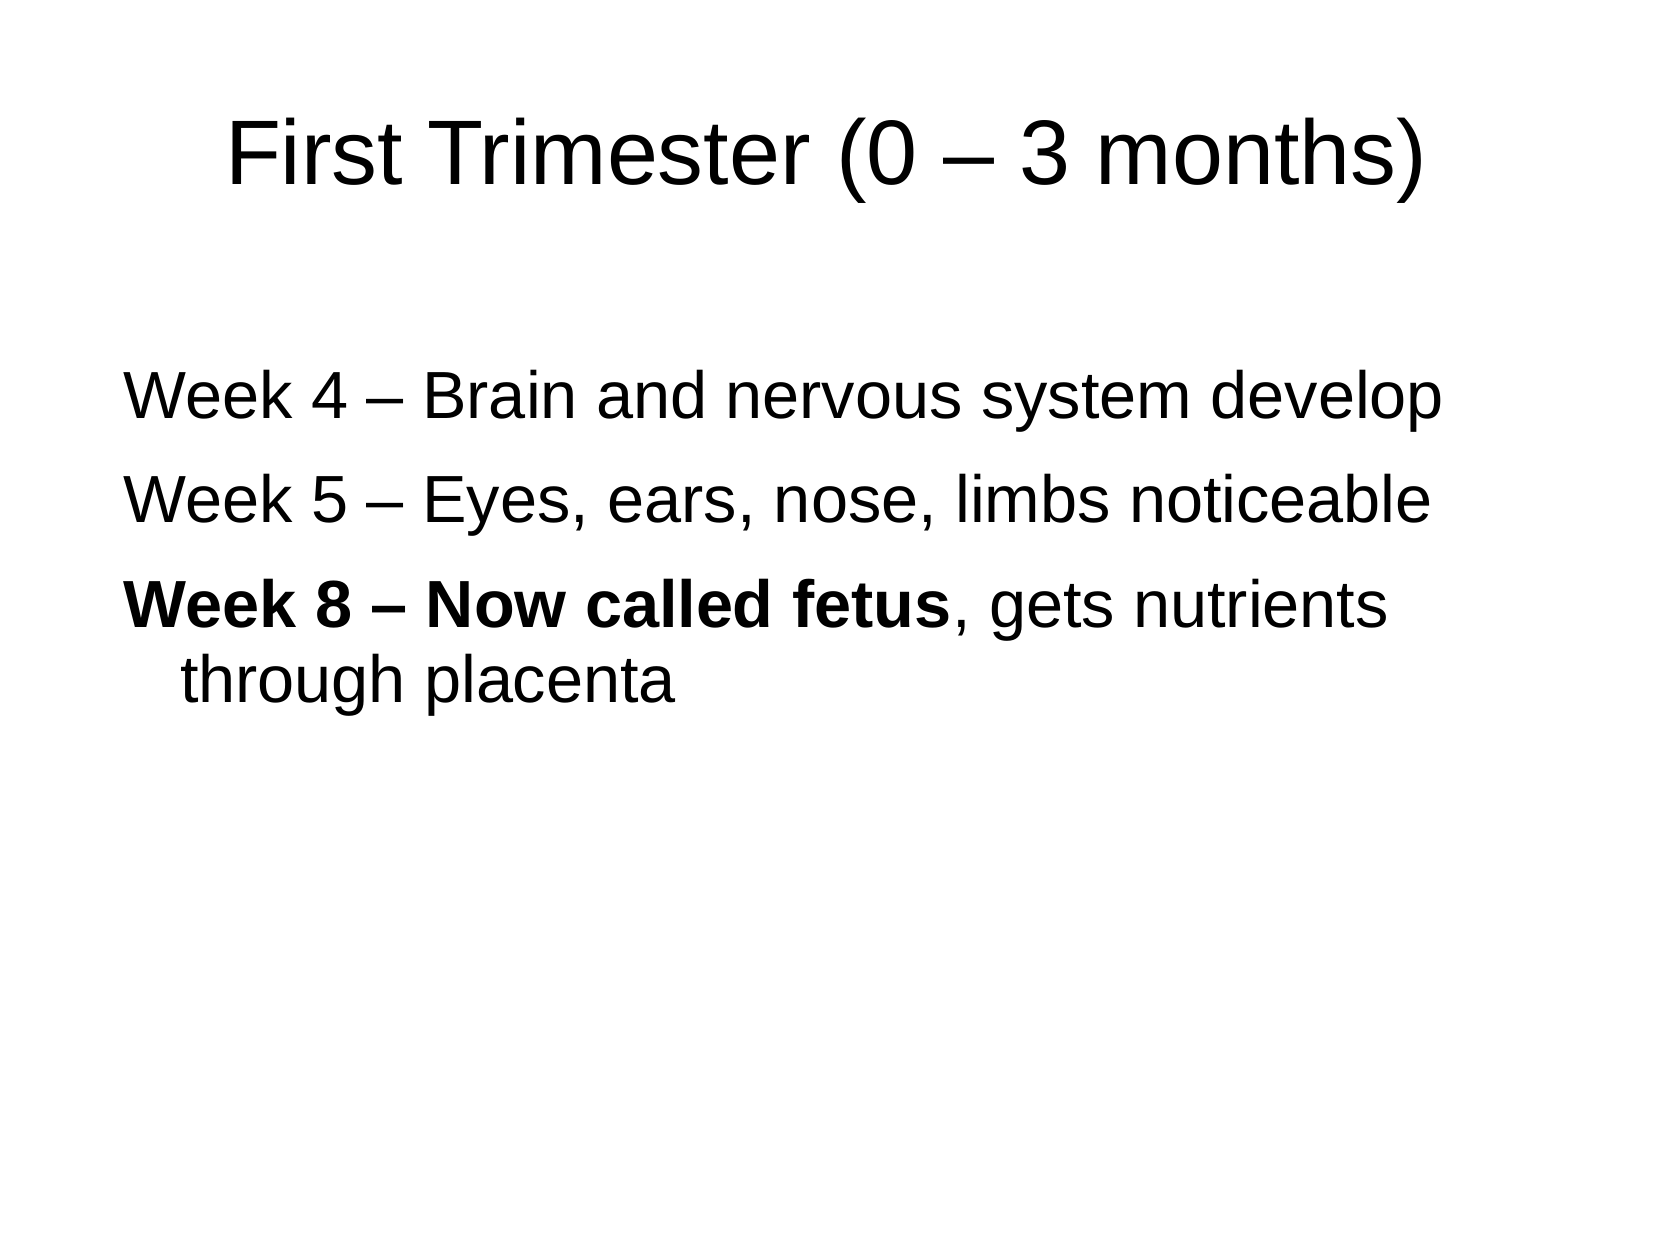

# First Trimester (0 – 3 months)
Week 4 – Brain and nervous system develop
Week 5 – Eyes, ears, nose, limbs noticeable
Week 8 – Now called fetus, gets nutrients through placenta